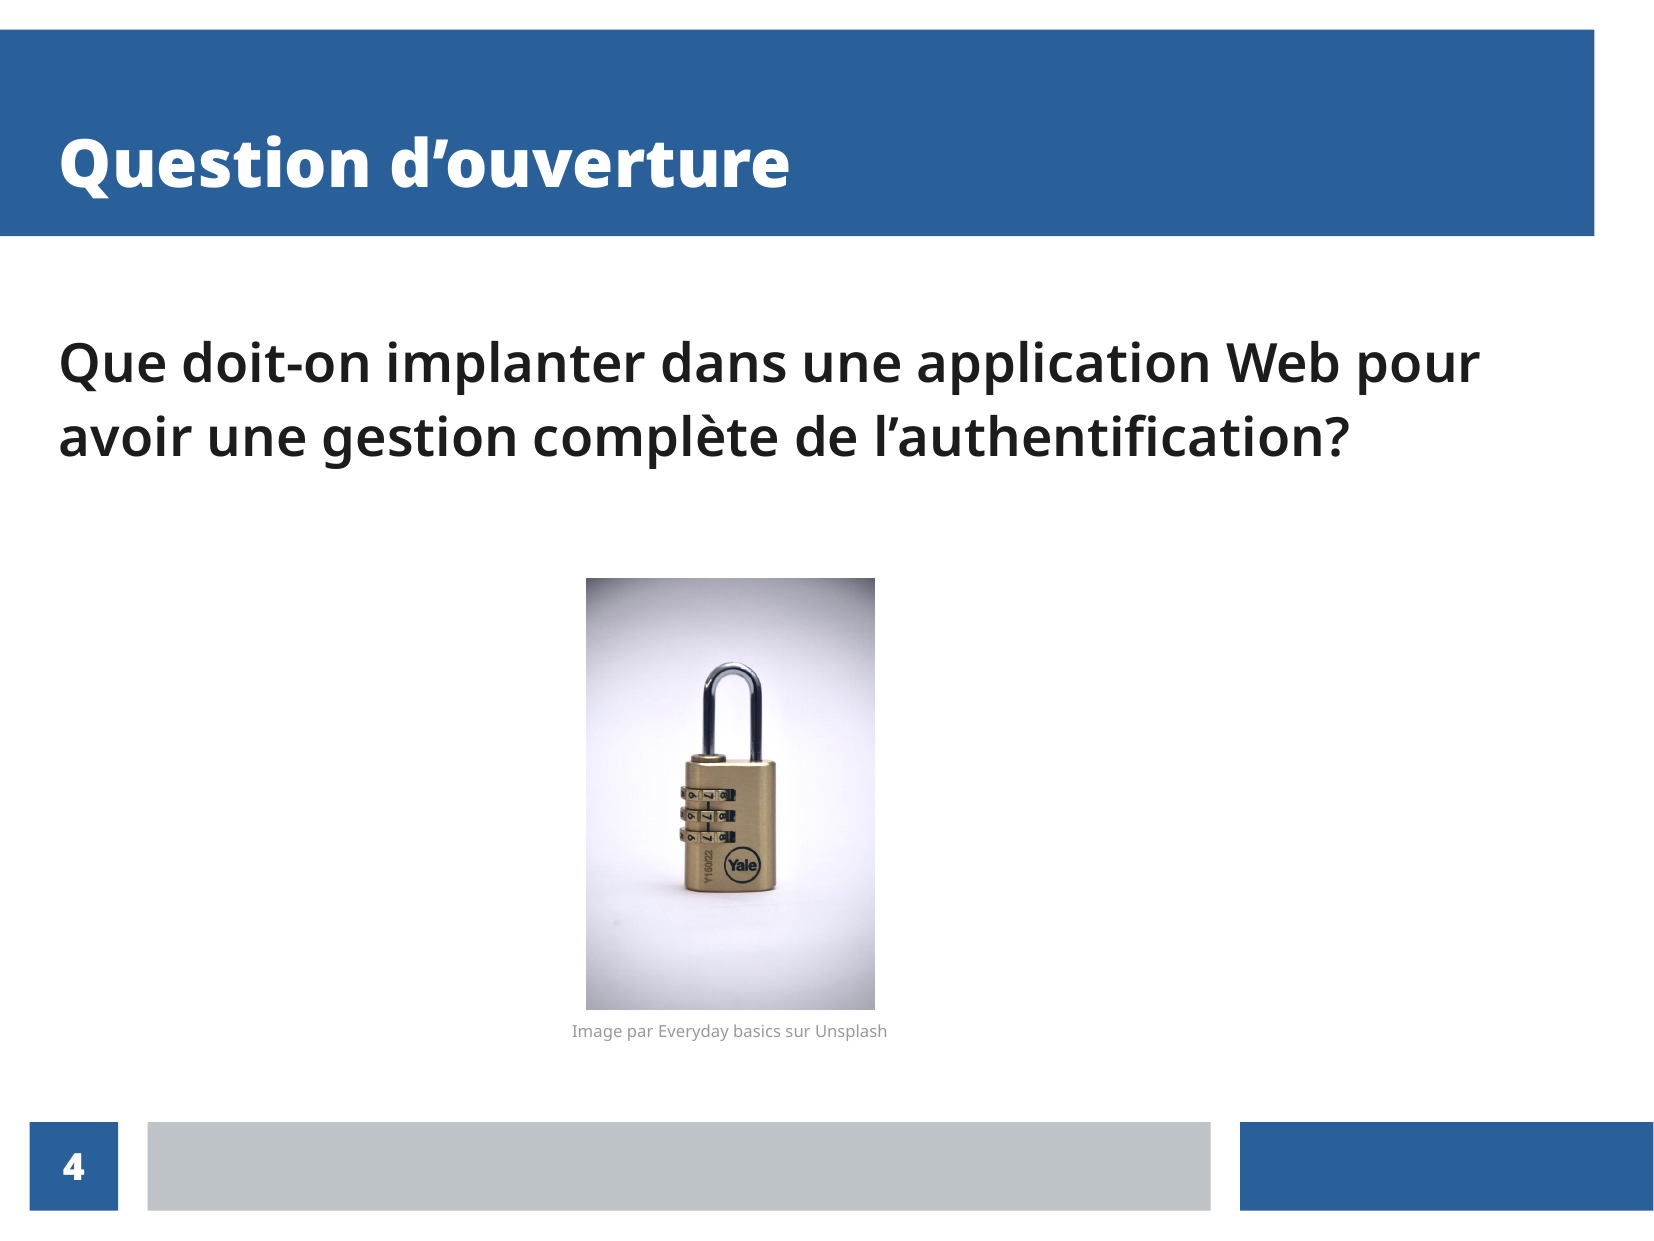

# Question d’ouverture
Que doit-on implanter dans une application Web pour avoir une gestion complète de l’authentification?
Image par Everyday basics sur Unsplash
4